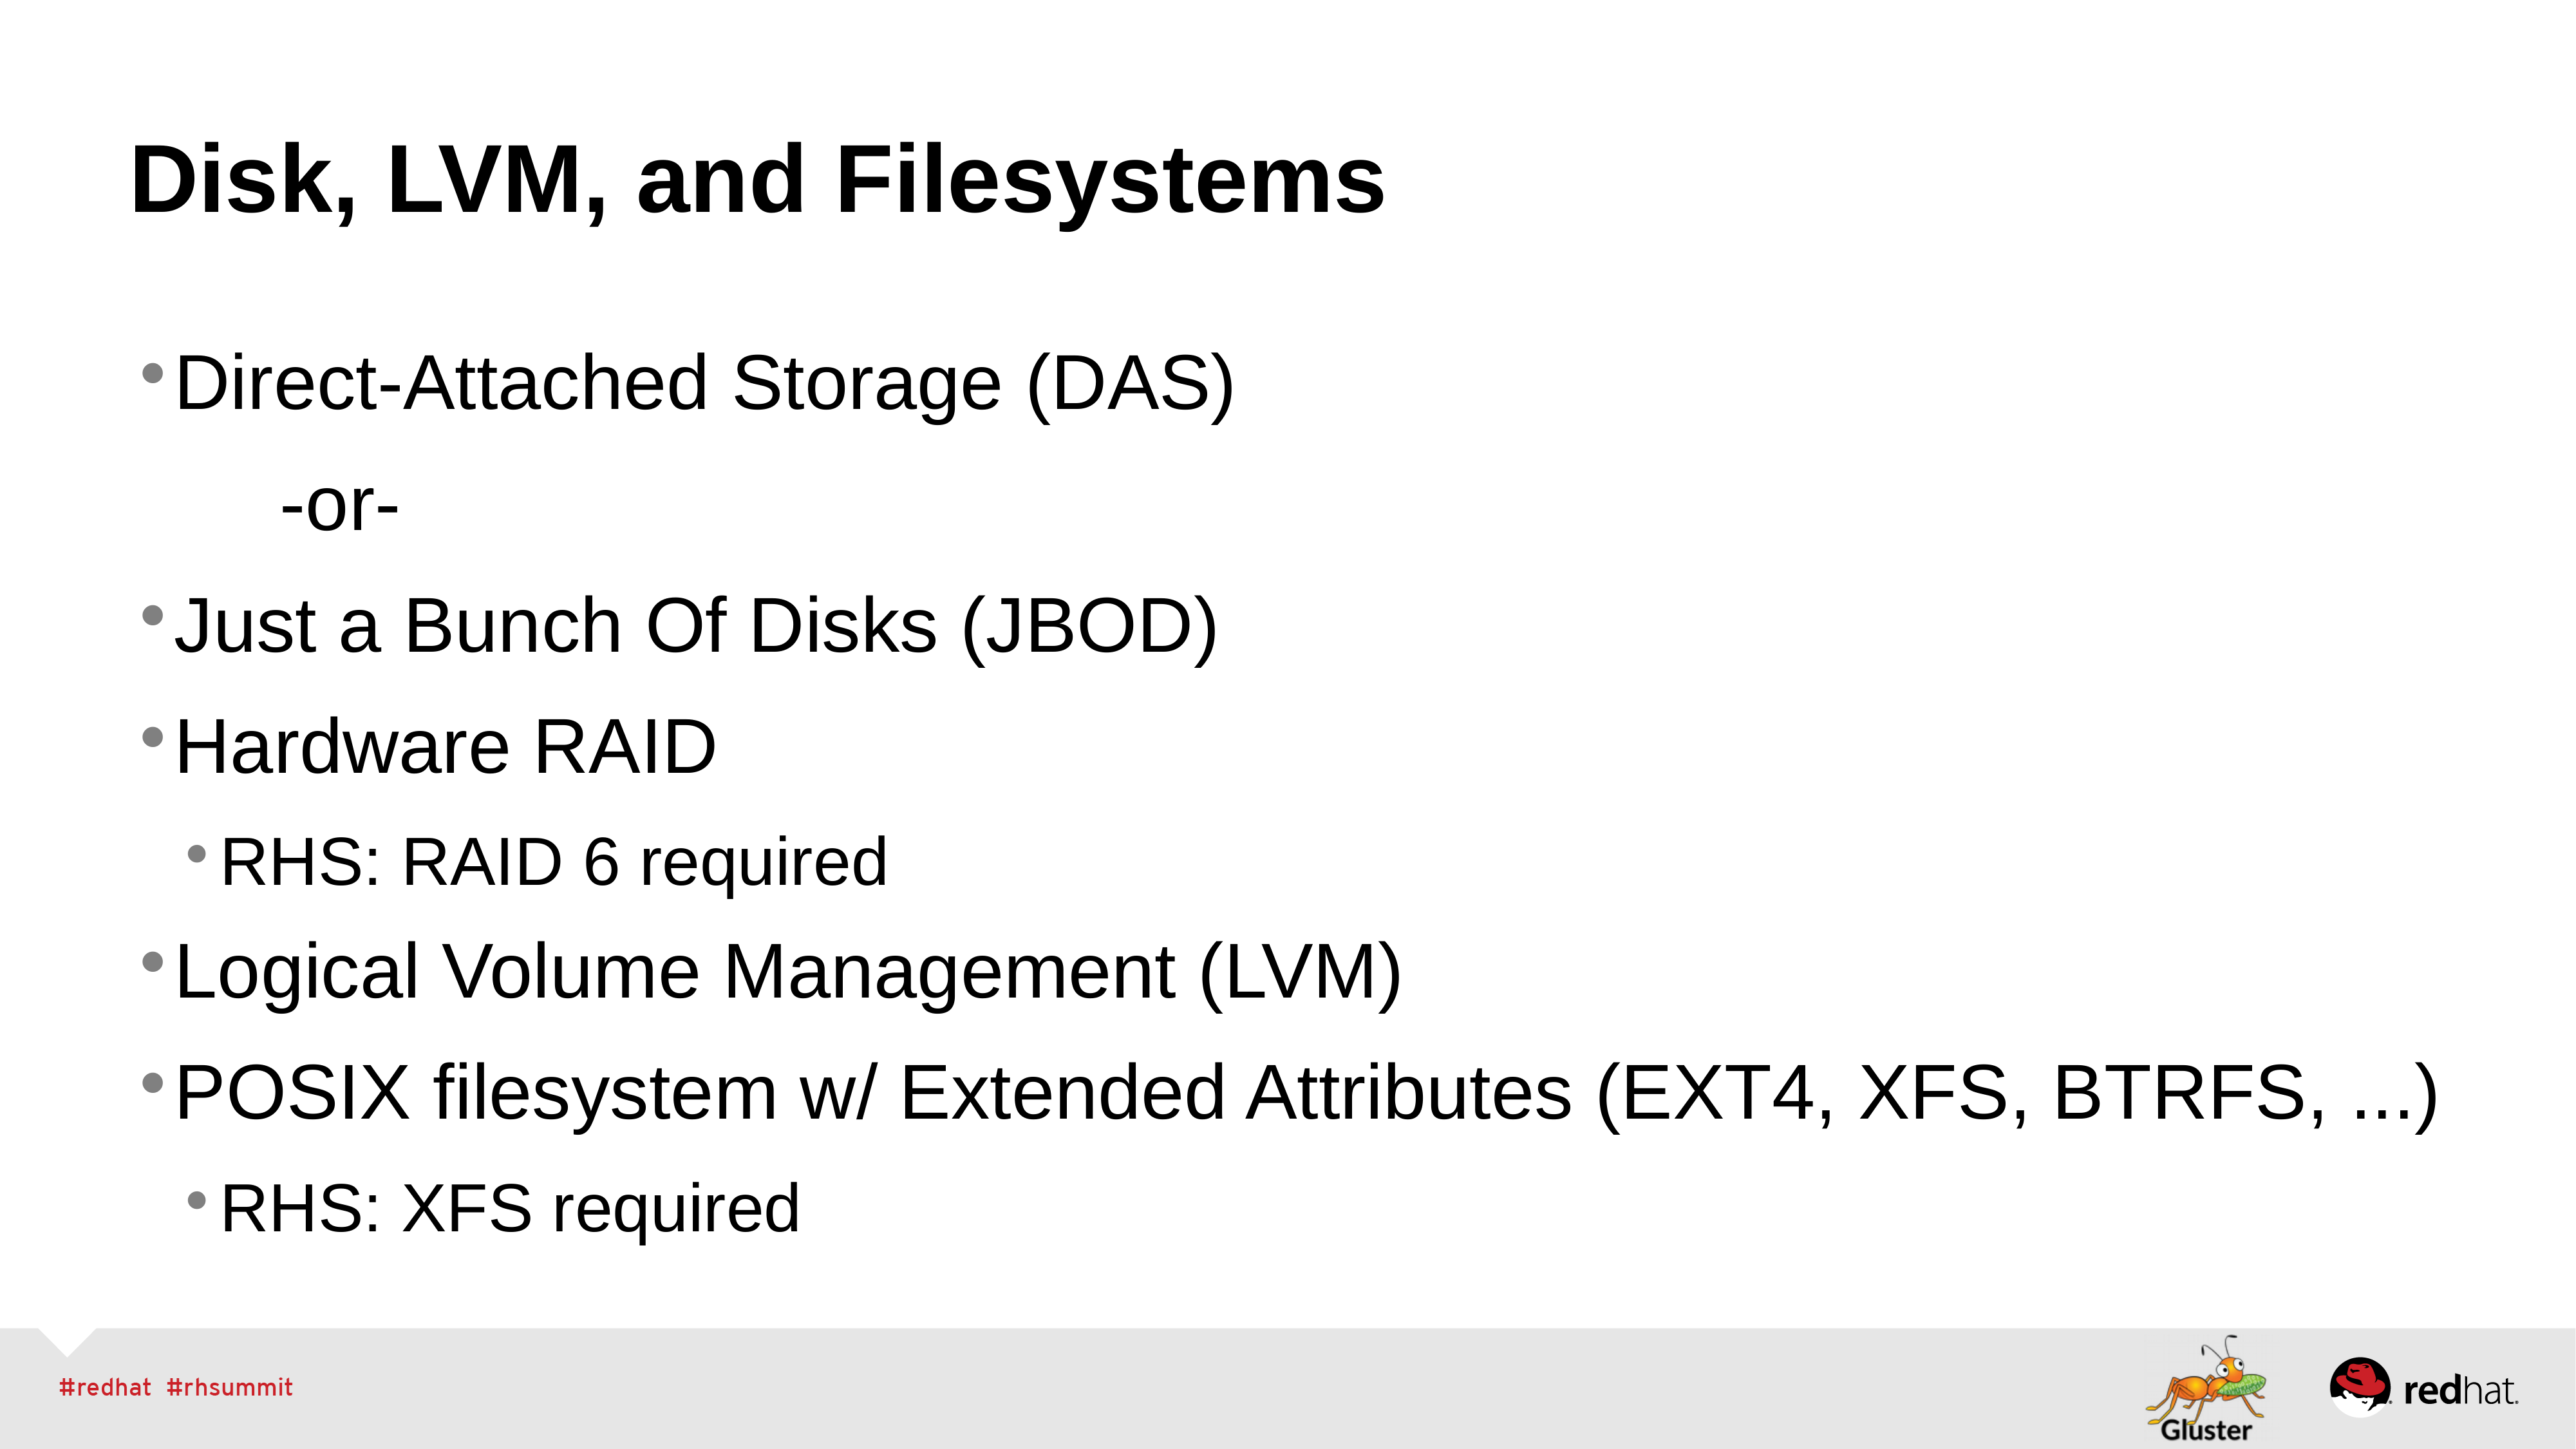

# Disk, LVM, and Filesystems
Direct-Attached Storage (DAS)
 -or-
Just a Bunch Of Disks (JBOD)
Hardware RAID
RHS: RAID 6 required
Logical Volume Management (LVM)
POSIX filesystem w/ Extended Attributes (EXT4, XFS, BTRFS, ...)
RHS: XFS required